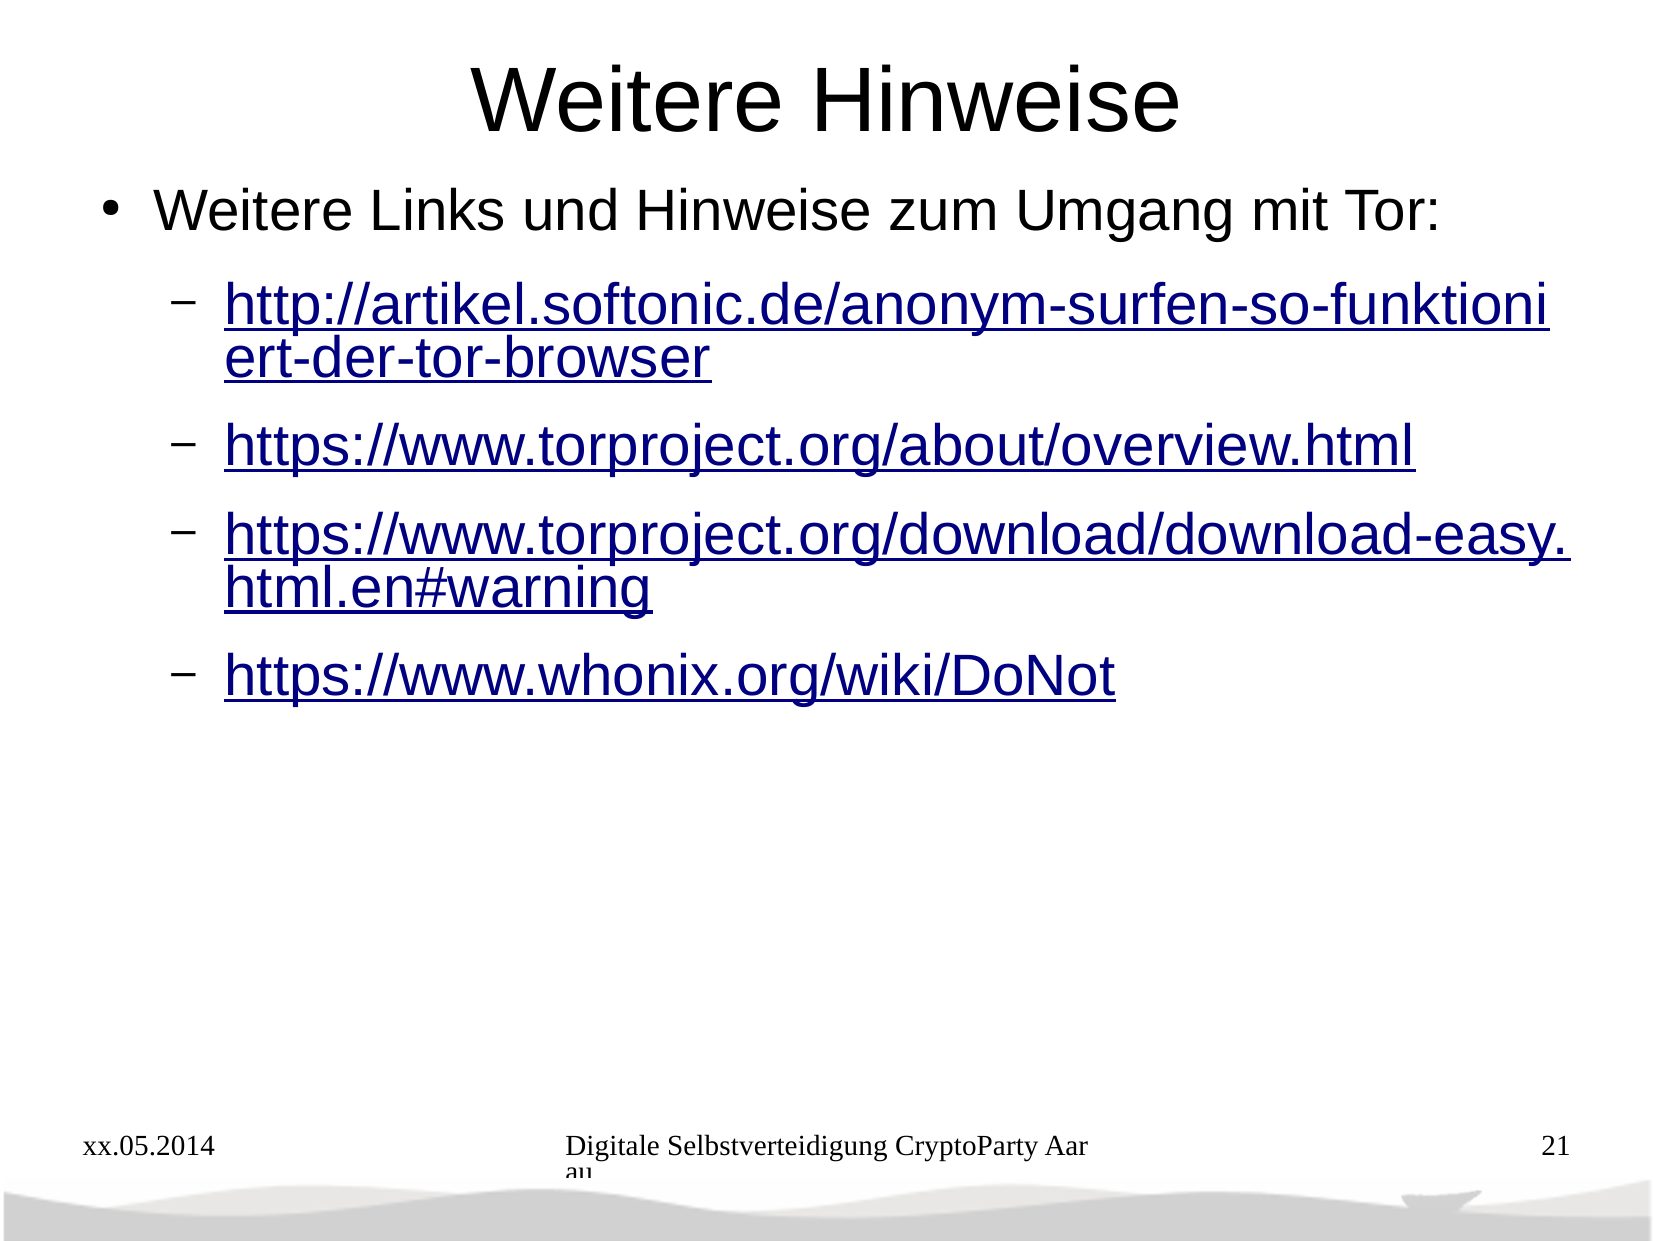

Weitere Hinweise
# Weitere Links und Hinweise zum Umgang mit Tor:
http://artikel.softonic.de/anonym-surfen-so-funktioniert-der-tor-browser
https://www.torproject.org/about/overview.html
https://www.torproject.org/download/download-easy.html.en#warning
https://www.whonix.org/wiki/DoNot
xx.05.2014
Digitale Selbstverteidigung CryptoParty Aarau
21